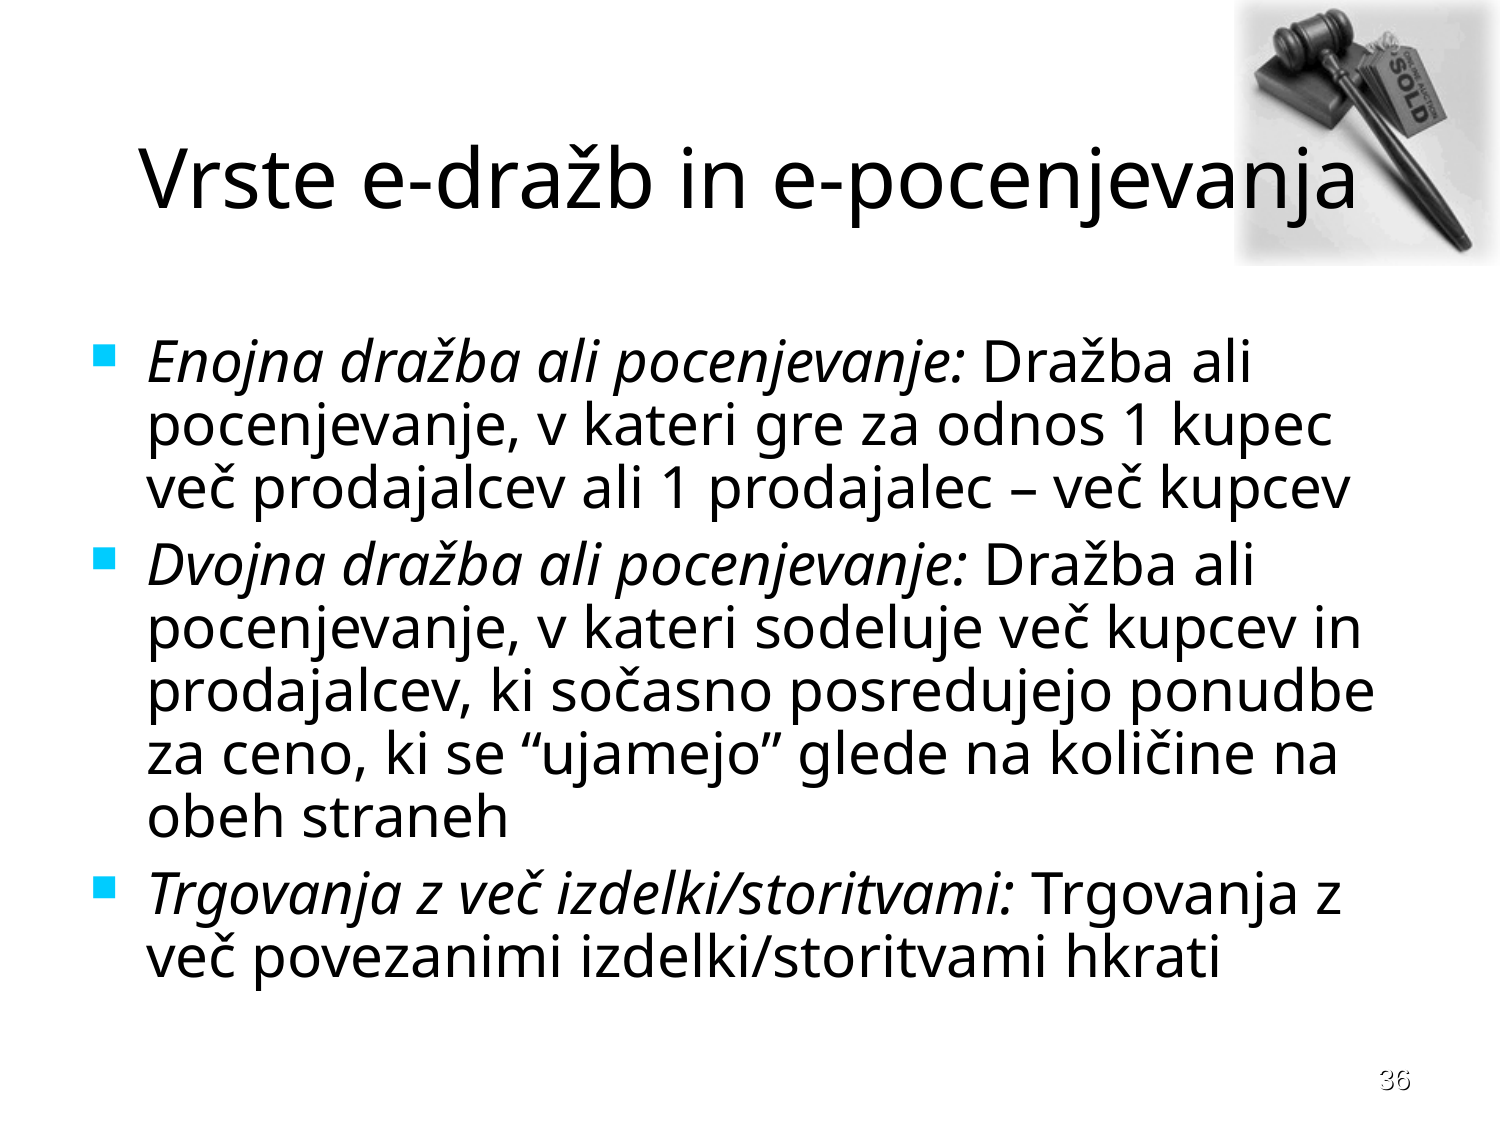

# Vrste e-dražb in e-pocenjevanja
Enojna dražba ali pocenjevanje: Dražba ali pocenjevanje, v kateri gre za odnos 1 kupec več prodajalcev ali 1 prodajalec – več kupcev
Dvojna dražba ali pocenjevanje: Dražba ali pocenjevanje, v kateri sodeluje več kupcev in prodajalcev, ki sočasno posredujejo ponudbe za ceno, ki se “ujamejo” glede na količine na obeh straneh
Trgovanja z več izdelki/storitvami: Trgovanja z več povezanimi izdelki/storitvami hkrati